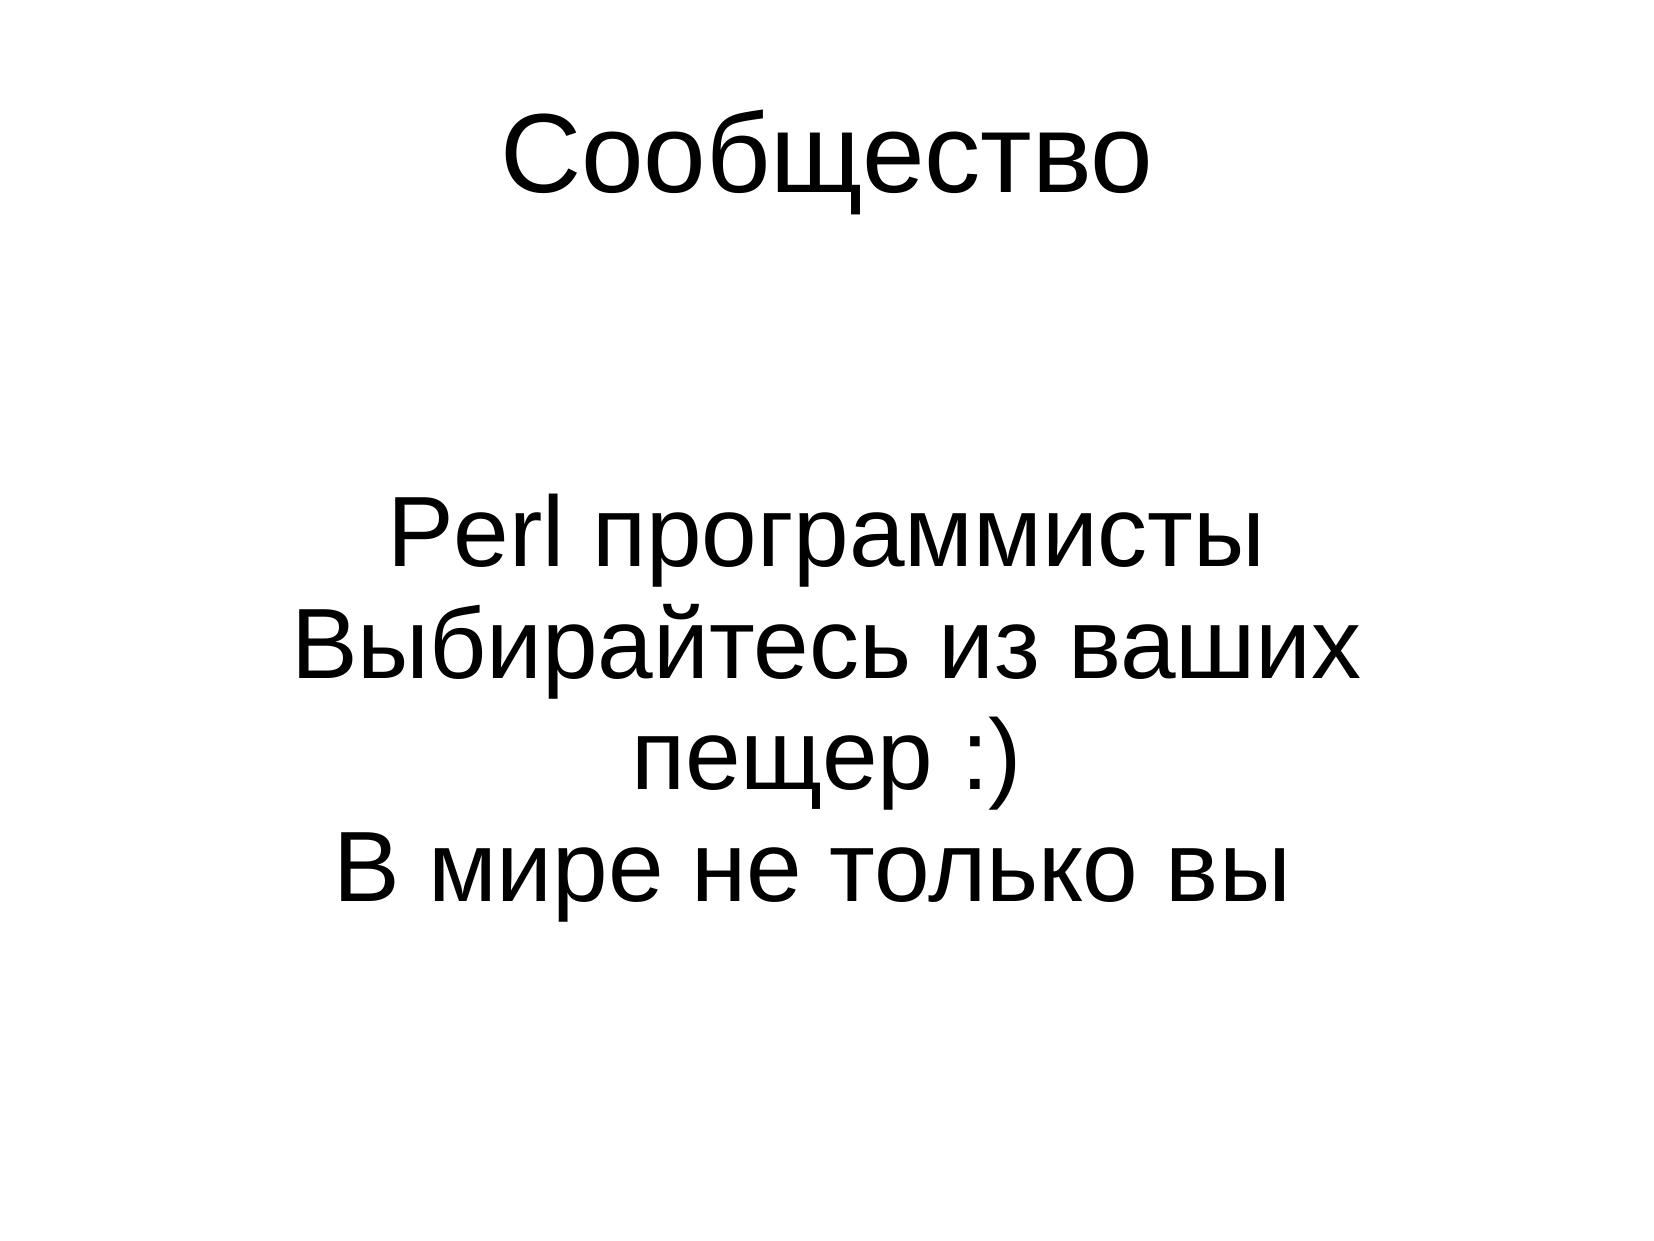

# Сообщество
Perl программисты
Выбирайтесь из ваших пещер :)
В мире не только вы